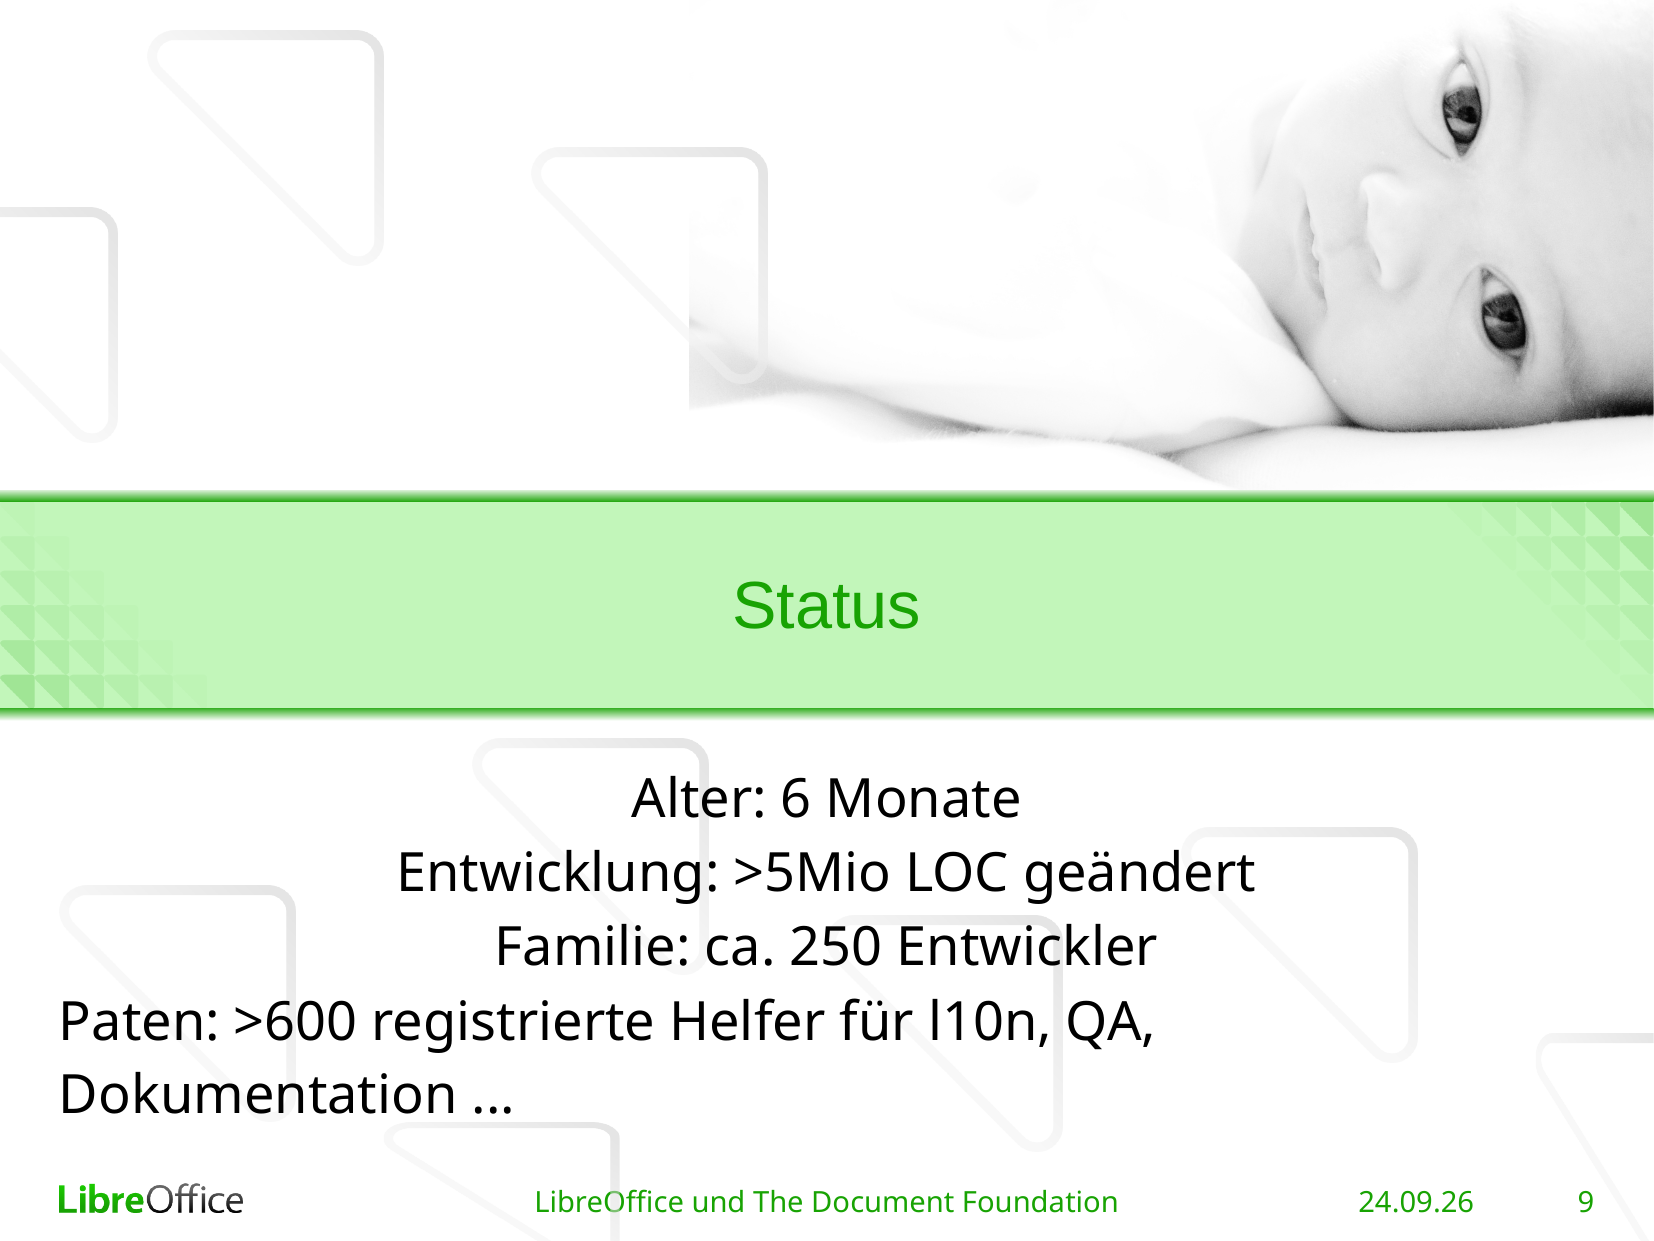

# Status
Alter: 6 Monate
Entwicklung: >5Mio LOC geändert
Familie: ca. 250 Entwickler
Paten: >600 registrierte Helfer für l10n, QA, Dokumentation ...
LibreOffice und The Document Foundation
9